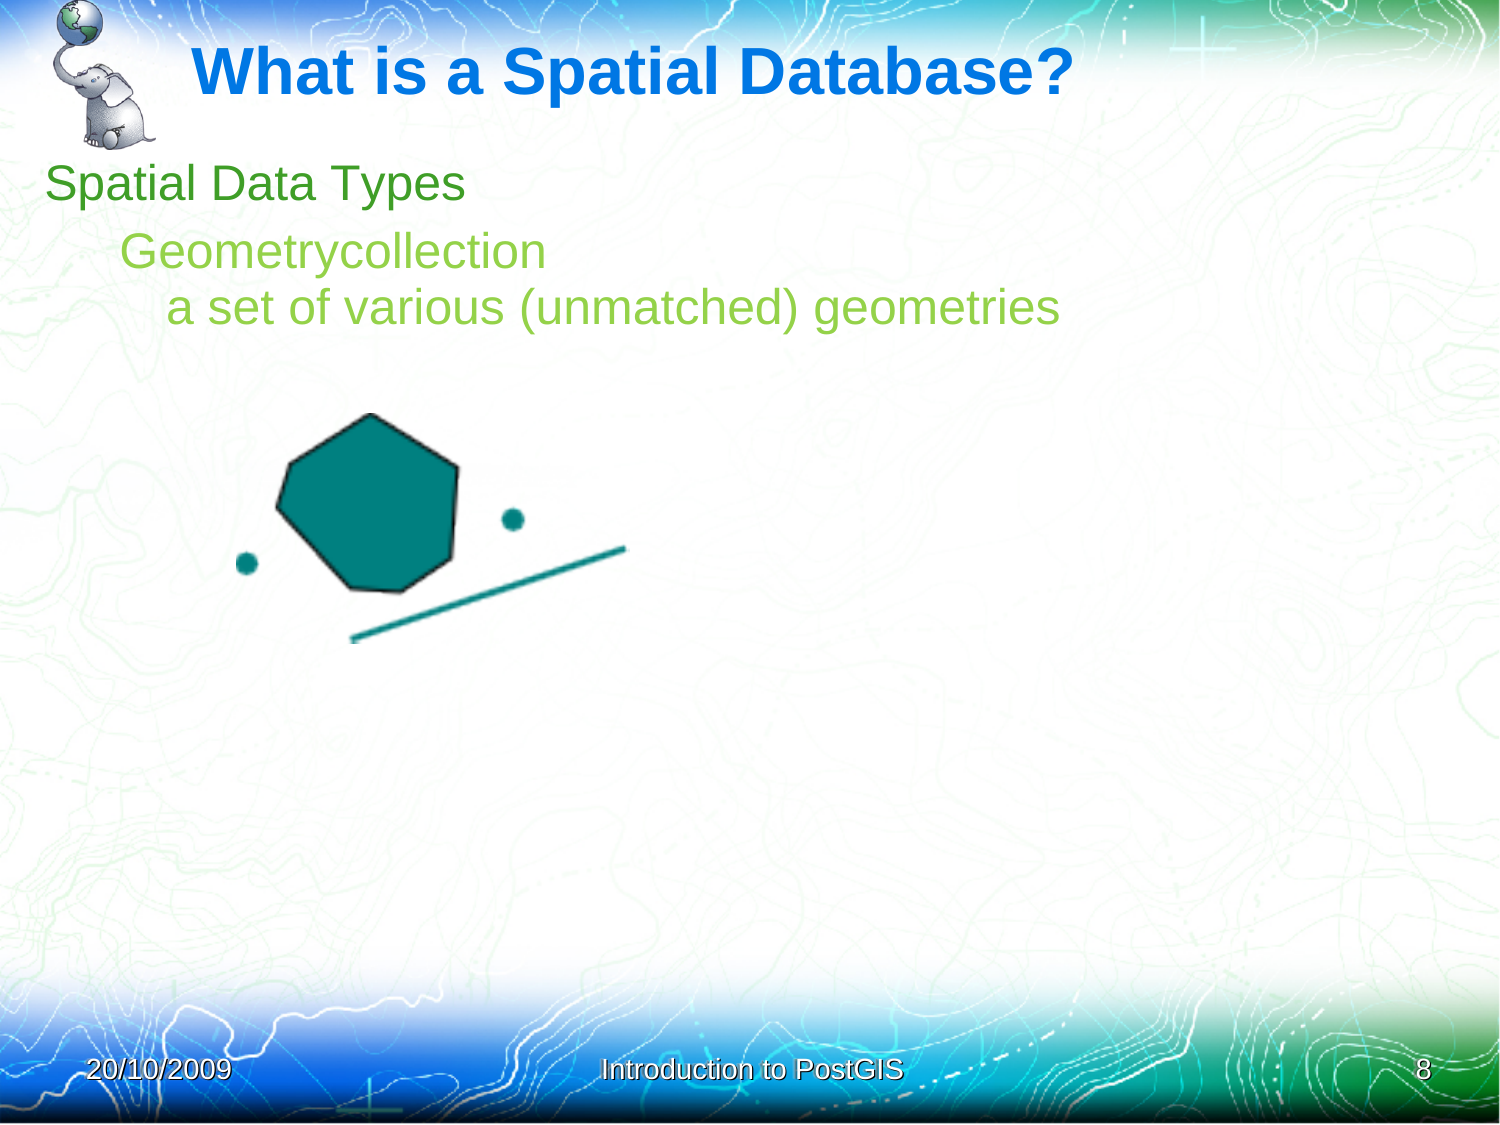

# What is a Spatial Database?
Spatial Data Types
Geometrycollection
a set of various (unmatched) geometries
20/10/2009
Introduction to PostGIS
8